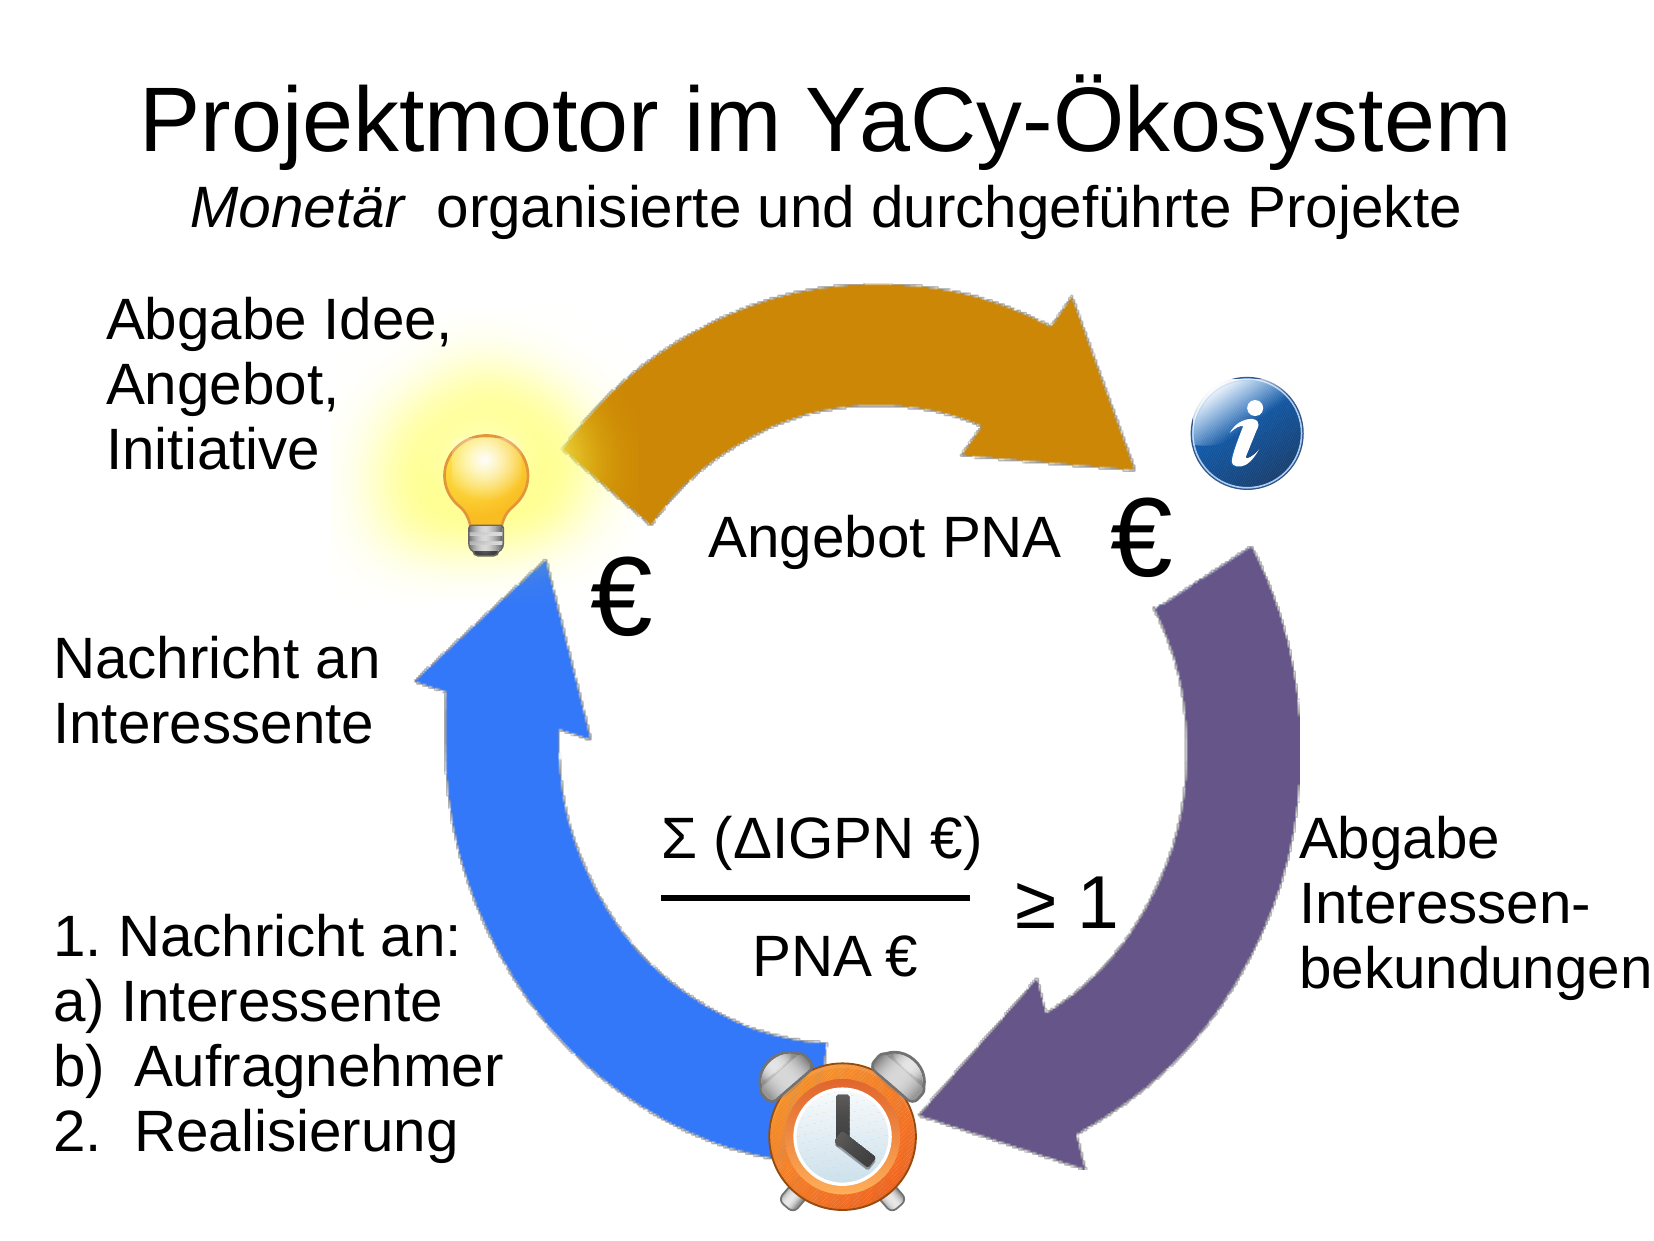

# Projektmotor im YaCy-Ökosystem
Monetär organisierte und durchgeführte Projekte
Abgabe Idee, Angebot, Initiative
€
Angebot PNA
€
Nachricht an
Interessente
Abgabe Interessen-bekundungen
Σ (ΔIGPN €)
PNA €
≥ 1
1. Nachricht an:
a) Interessente
b) Aufragnehmer
2. Realisierung